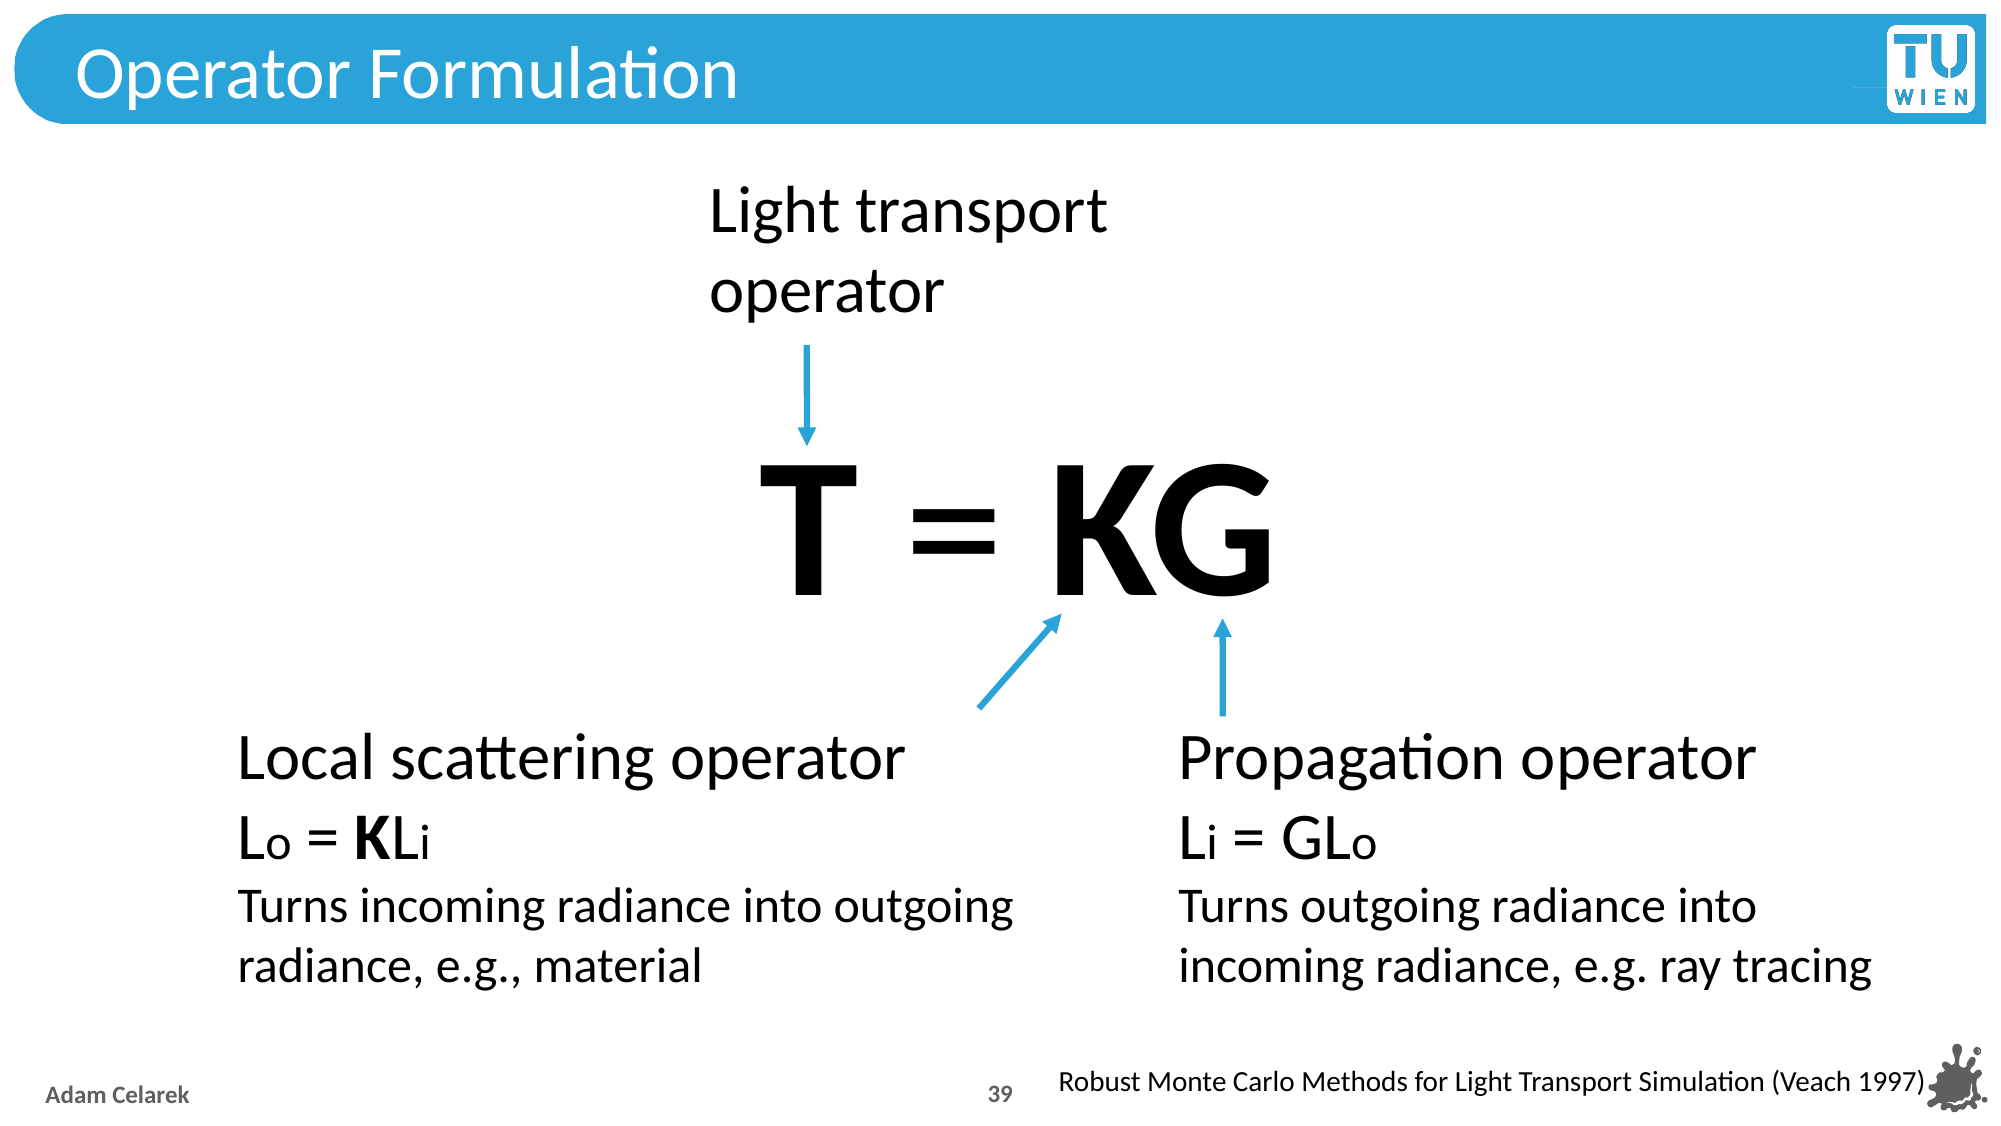

# Operator Formulation
Light transport operator
T = KG
Local scattering operator
Lo = KLi
Turns incoming radiance into outgoing radiance, e.g., material
Propagation operator
Li = GLo
Turns outgoing radiance into incoming radiance, e.g. ray tracing
Robust Monte Carlo Methods for Light Transport Simulation (Veach 1997)
Adam Celarek